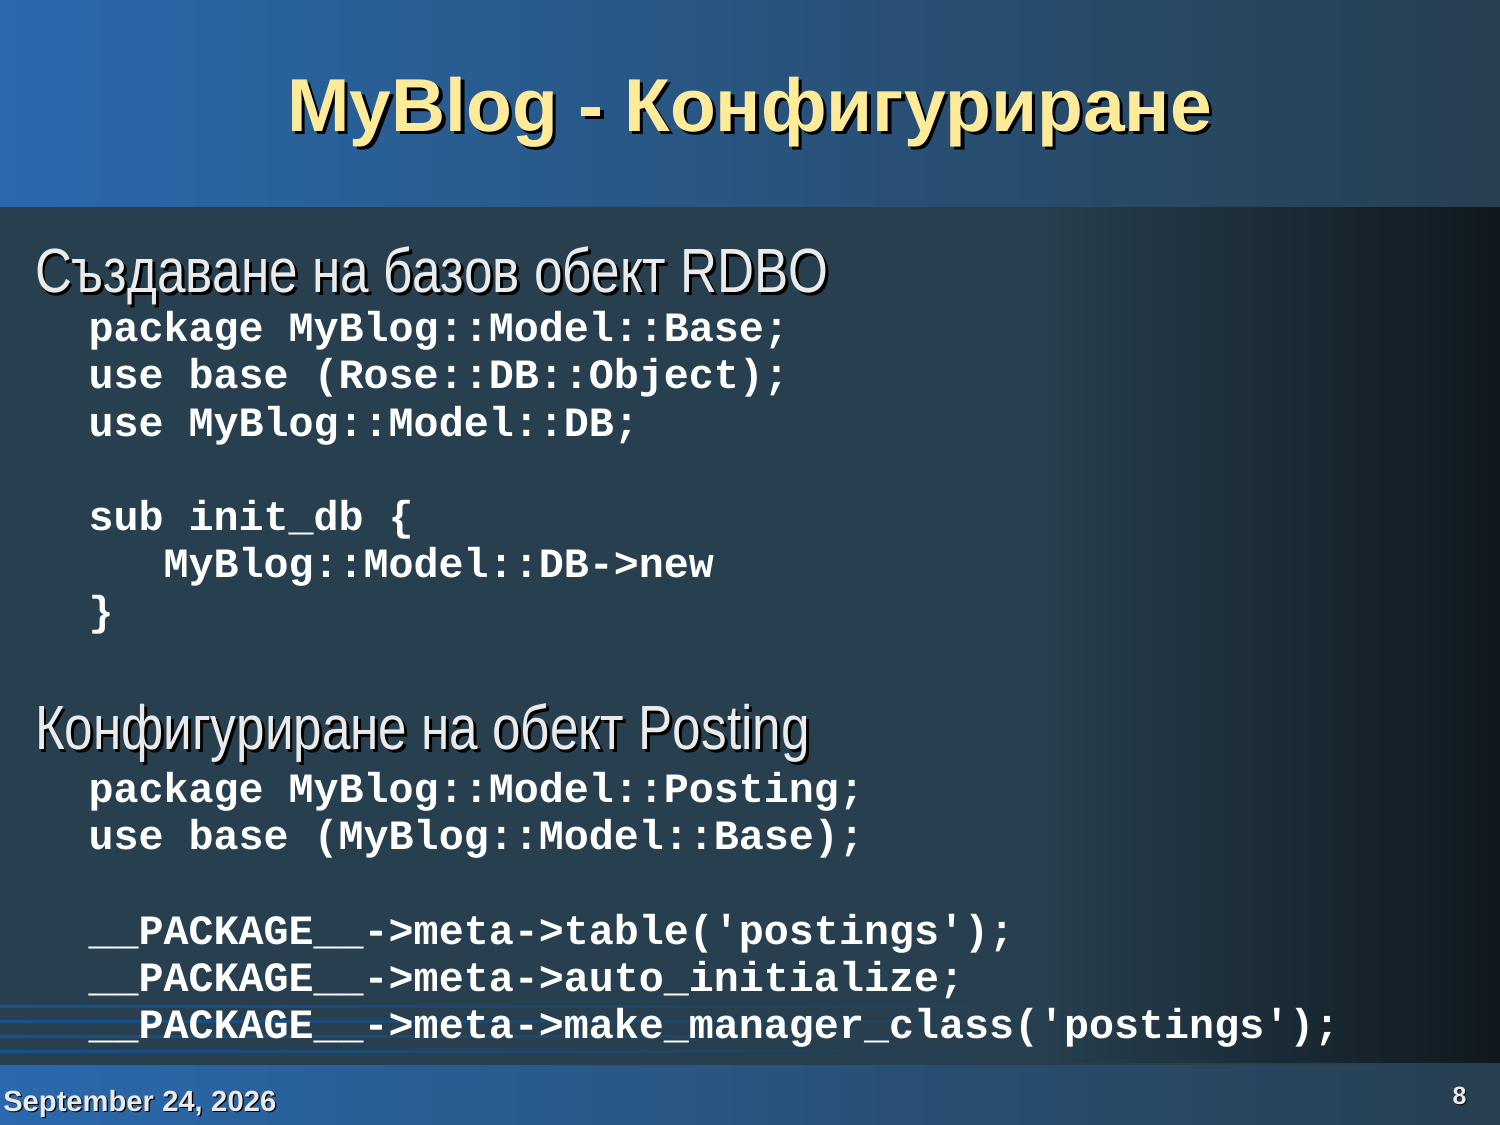

# MyBlog - Конфигуриране
Създаване на базов обект RDBO
Конфигуриране на обект Posting
package MyBlog::Model::Base;
use base (Rose::DB::Object);
use MyBlog::Model::DB;
sub init_db {
 MyBlog::Model::DB->new
}
package MyBlog::Model::Posting;
use base (MyBlog::Model::Base);
__PACKAGE__->meta->table('postings');
__PACKAGE__->meta->auto_initialize;
__PACKAGE__->meta->make_manager_class('postings');